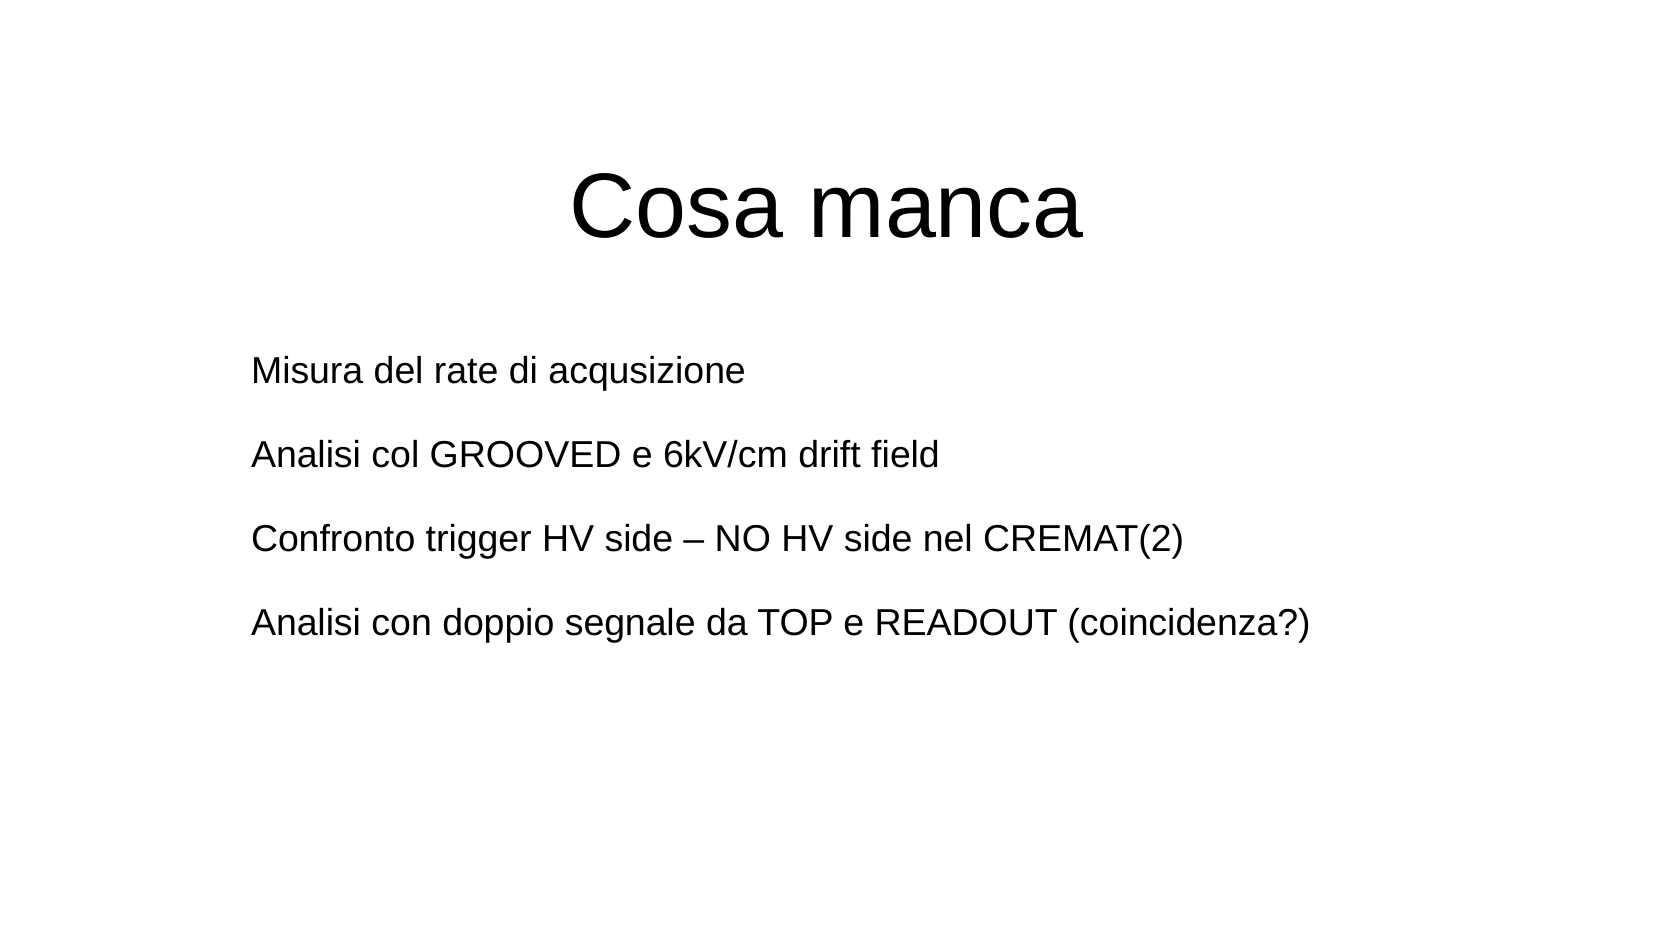

# Cosa manca
Misura del rate di acqusizione
Analisi col GROOVED e 6kV/cm drift field
Confronto trigger HV side – NO HV side nel CREMAT(2)
Analisi con doppio segnale da TOP e READOUT (coincidenza?)